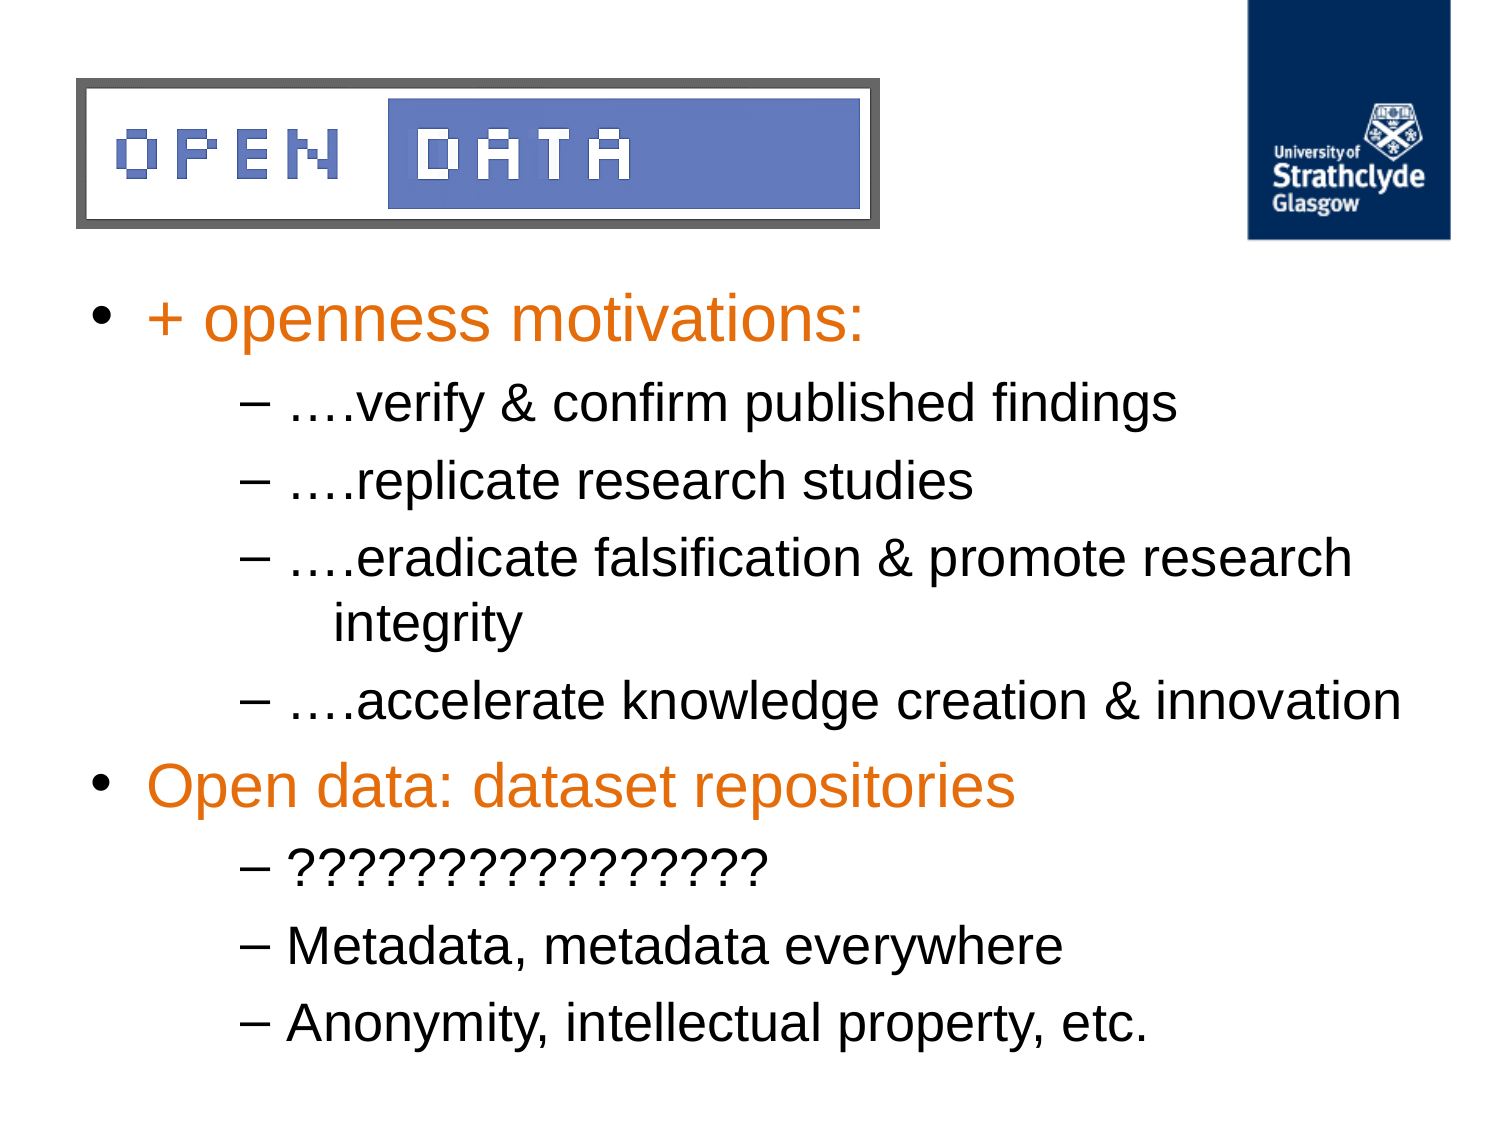

# + openness motivations:
….verify & confirm published findings
….replicate research studies
….eradicate falsification & promote research integrity
….accelerate knowledge creation & innovation
Open data: dataset repositories
????????????????
Metadata, metadata everywhere
Anonymity, intellectual property, etc.